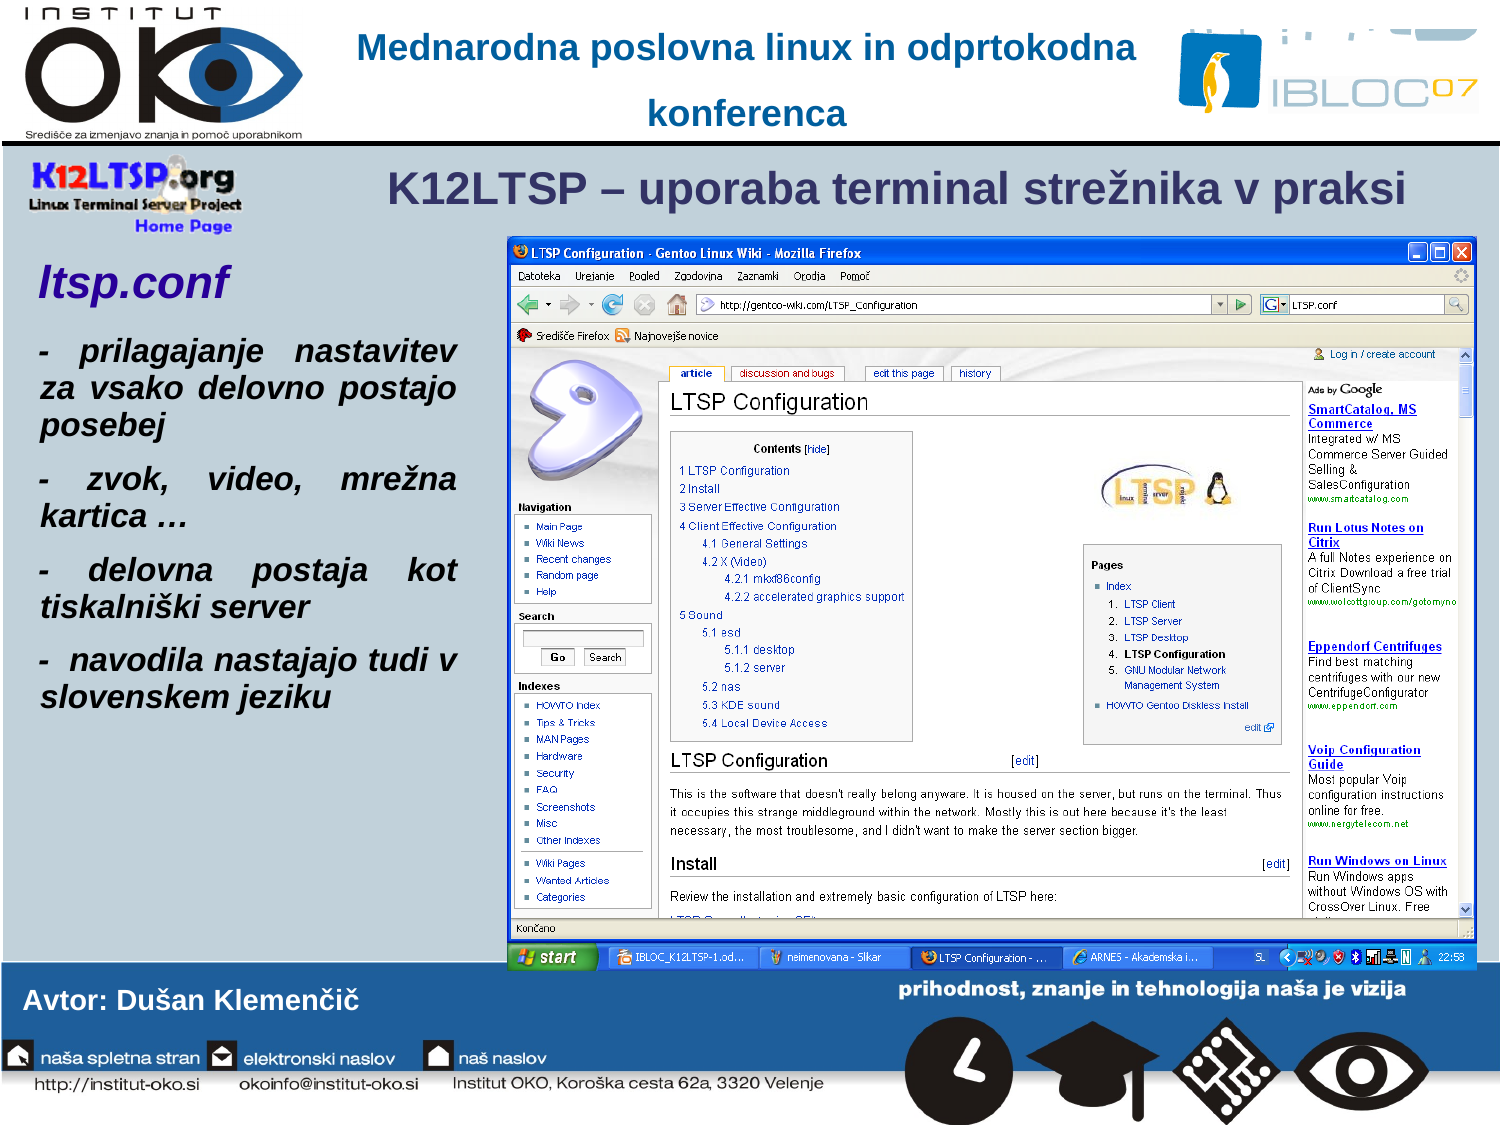

Mednarodna poslovna linux in odprtokodna
konferenca
Avtor: Dušan Klemenčič
# K12LTSP – uporaba terminal strežnika v praksi
ltsp.conf
- prilagajanje nastavitev za vsako delovno postajo posebej
- zvok, video, mrežna kartica …
- delovna postaja kot tiskalniški server
- navodila nastajajo tudi v slovenskem jeziku